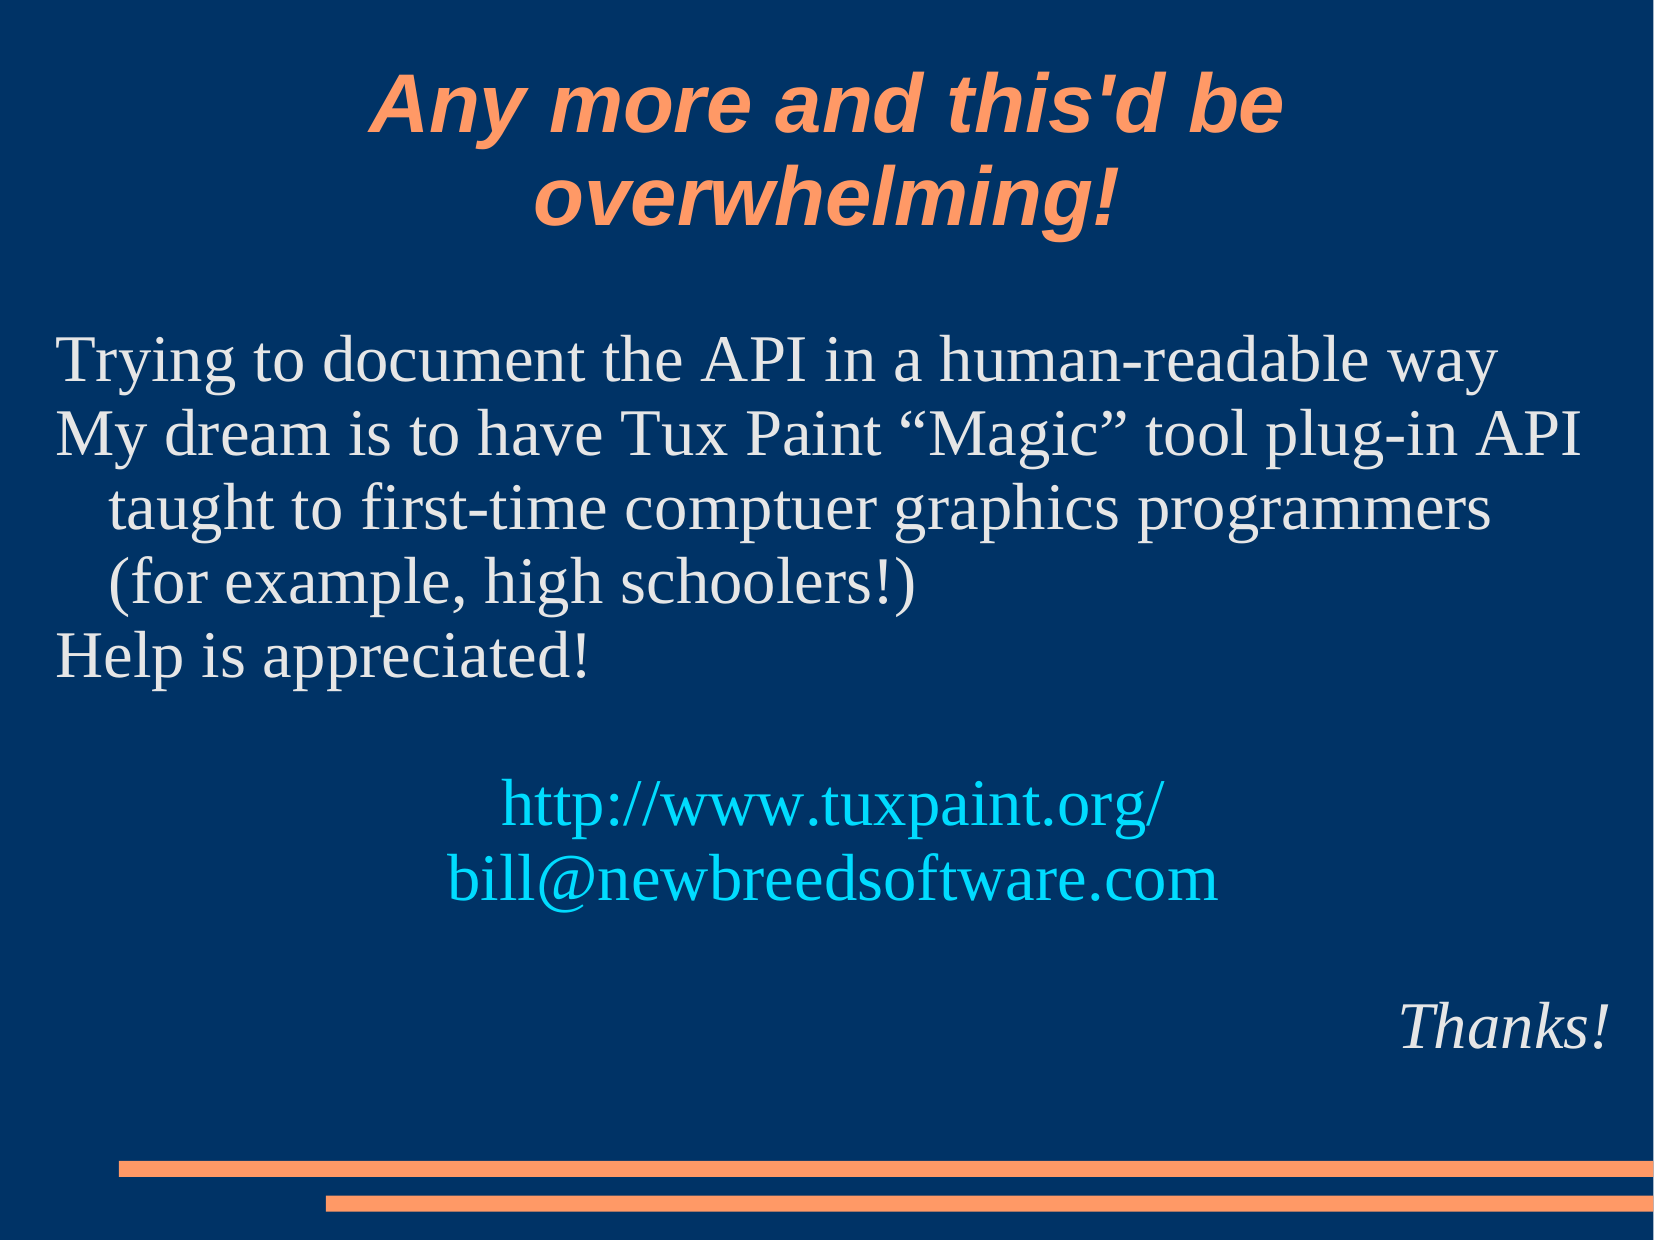

# Any more and this'd be overwhelming!
Trying to document the API in a human-readable way
My dream is to have Tux Paint “Magic” tool plug-in API taught to first-time comptuer graphics programmers (for example, high schoolers!)
Help is appreciated!
http://www.tuxpaint.org/
bill@newbreedsoftware.com
Thanks!